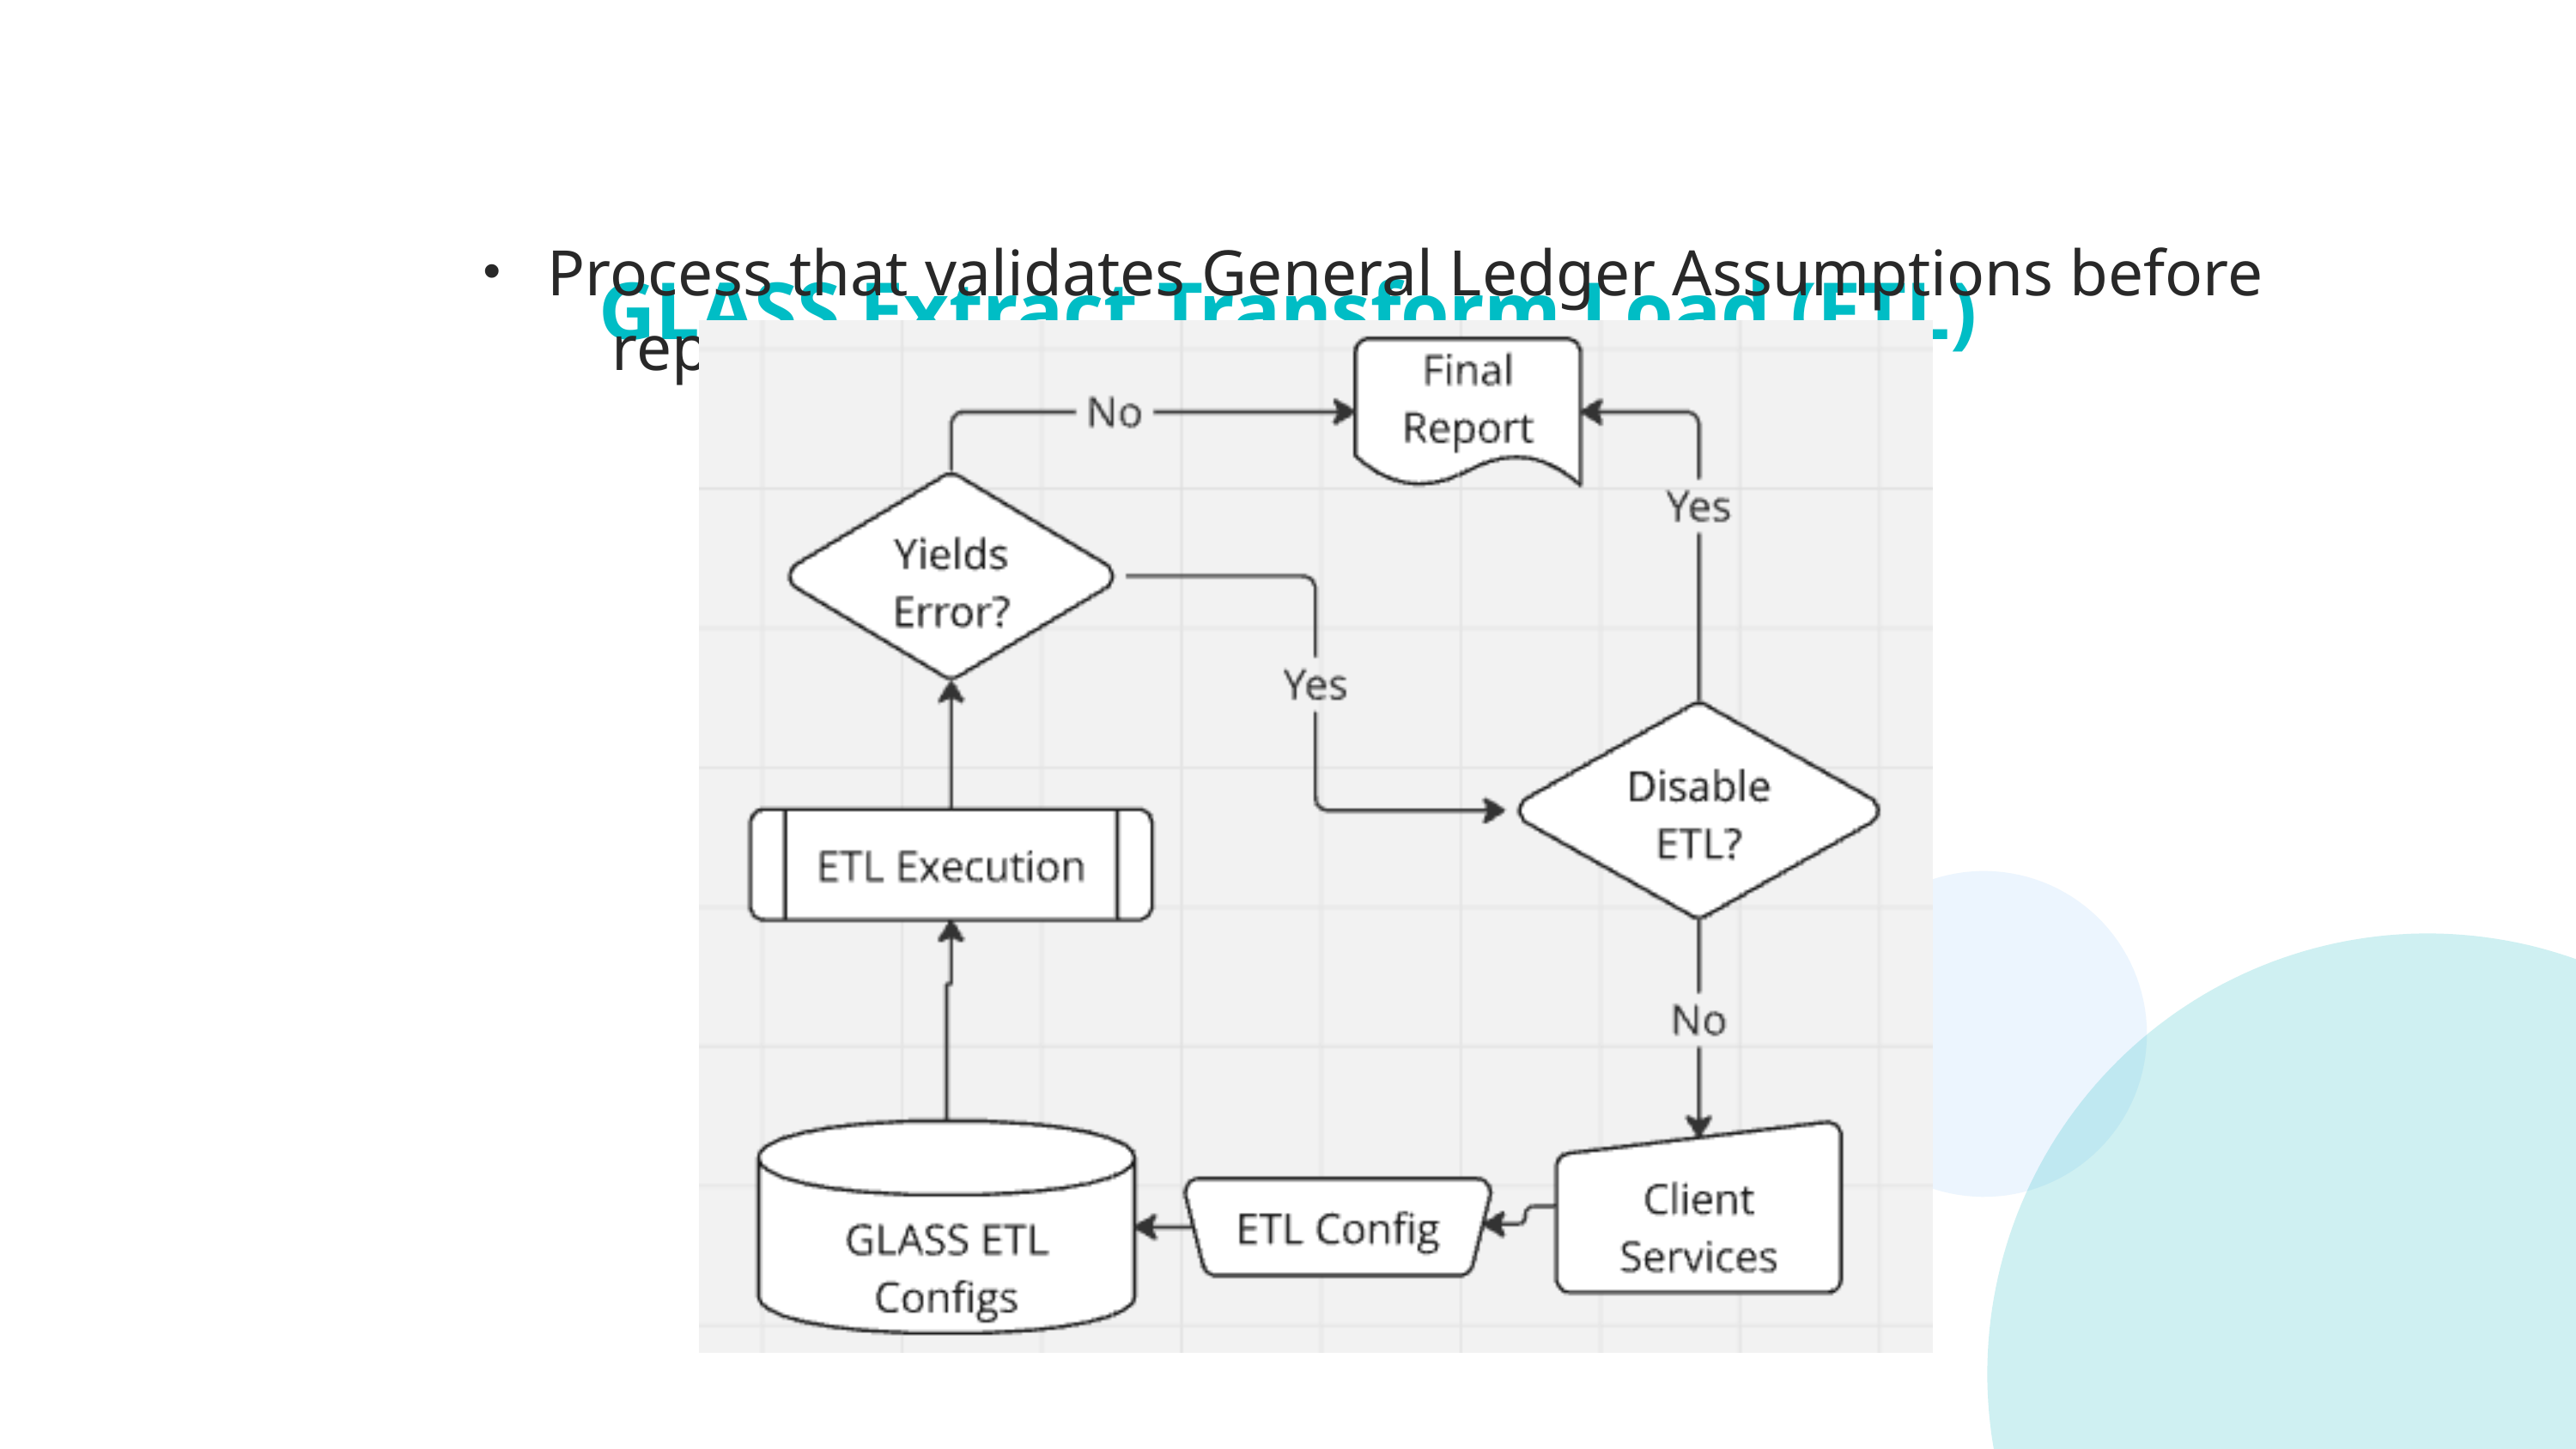

Process that validates General Ledger Assumptions before report delivery
# GLASS Extract Transform Load (ETL)